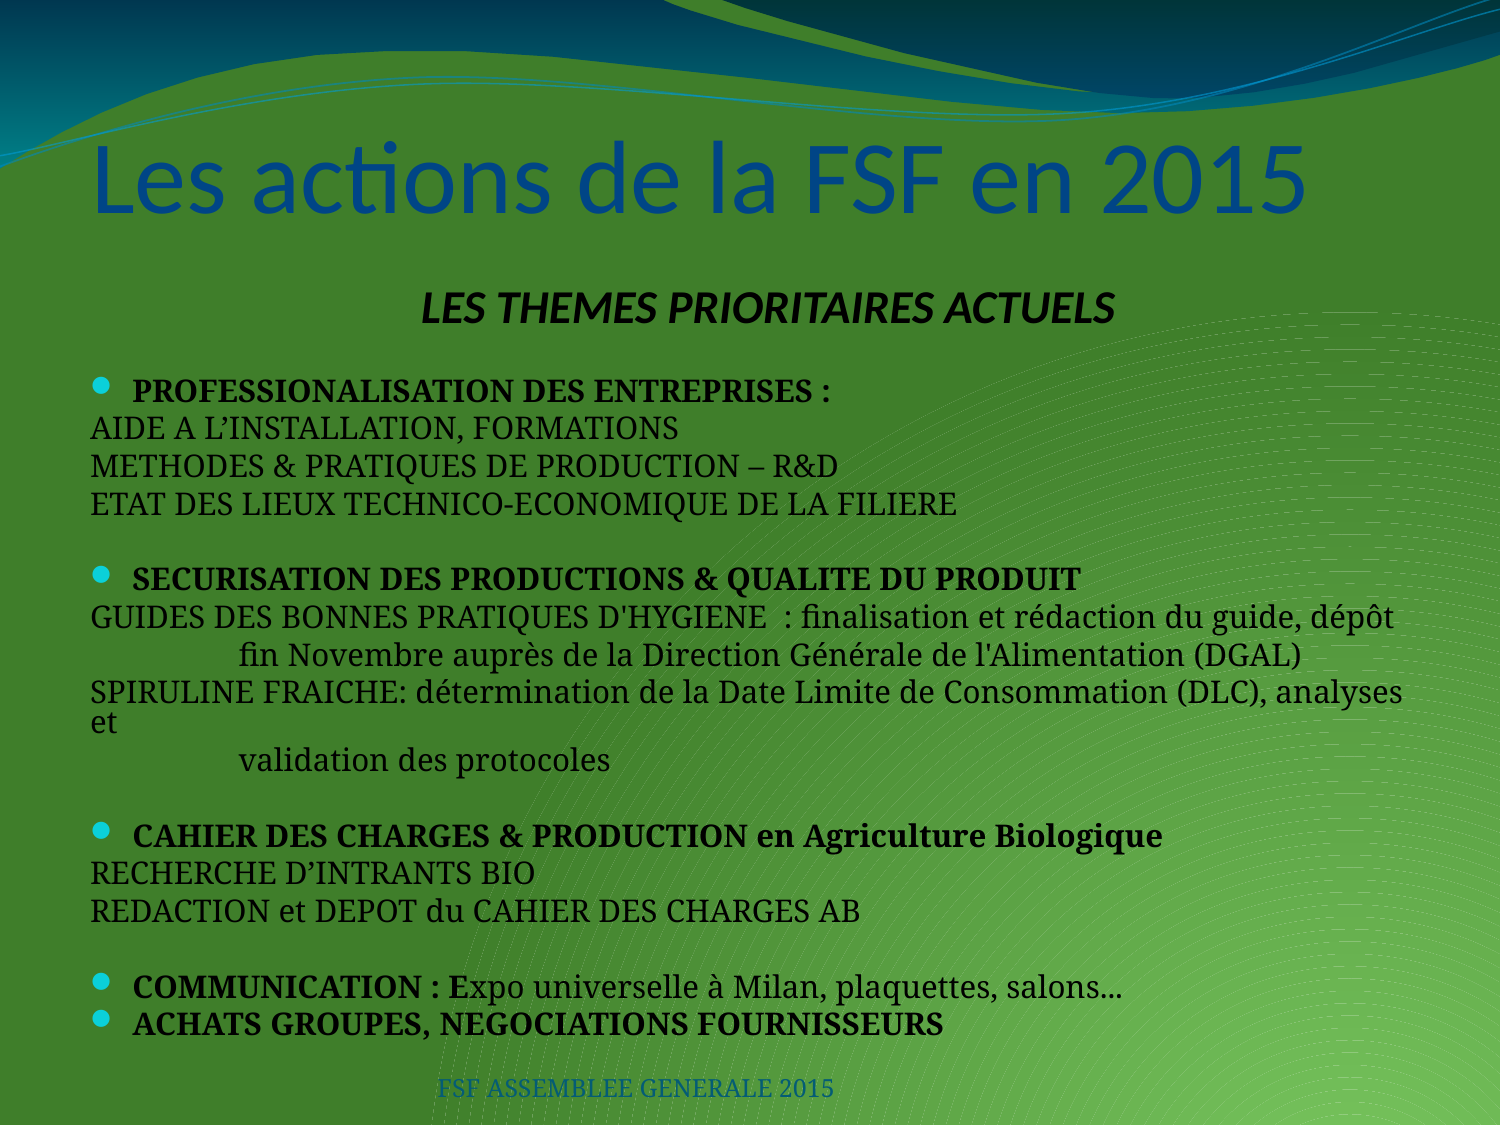

# Les actions de la FSF en 2015
LES THEMES PRIORITAIRES ACTUELS
PROFESSIONALISATION DES ENTREPRISES :
AIDE A L’INSTALLATION, FORMATIONS
METHODES & PRATIQUES DE PRODUCTION – R&D
ETAT DES LIEUX TECHNICO-ECONOMIQUE DE LA FILIERE
SECURISATION DES PRODUCTIONS & QUALITE DU PRODUIT
GUIDES DES BONNES PRATIQUES D'HYGIENE : finalisation et rédaction du guide, dépôt
 fin Novembre auprès de la Direction Générale de l'Alimentation (DGAL)
SPIRULINE FRAICHE: détermination de la Date Limite de Consommation (DLC), analyses et
 validation des protocoles
CAHIER DES CHARGES & PRODUCTION en Agriculture Biologique
RECHERCHE D’INTRANTS BIO
REDACTION et DEPOT du CAHIER DES CHARGES AB
COMMUNICATION : Expo universelle à Milan, plaquettes, salons...
ACHATS GROUPES, NEGOCIATIONS FOURNISSEURS
FSF ASSEMBLEE GENERALE 2015